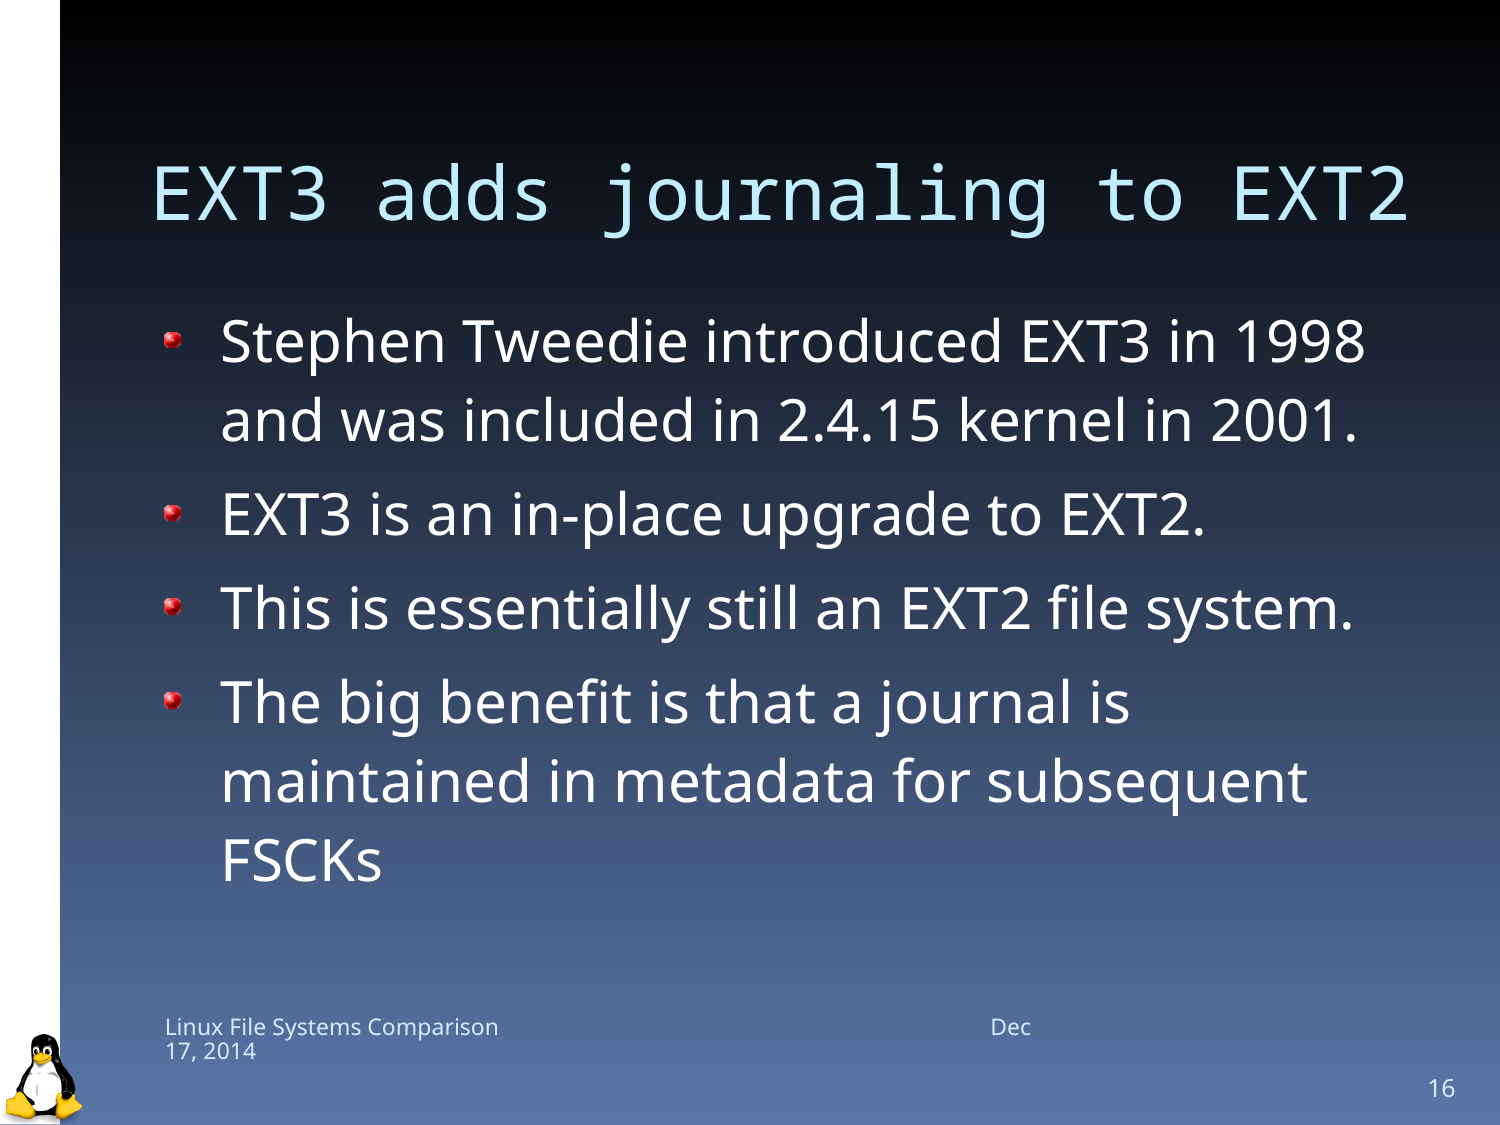

# EXT3 adds journaling to EXT2
Stephen Tweedie introduced EXT3 in 1998 and was included in 2.4.15 kernel in 2001.
EXT3 is an in-place upgrade to EXT2.
This is essentially still an EXT2 file system.
The big benefit is that a journal is maintained in metadata for subsequent FSCKs
Linux File Systems Comparison Dec 17, 2014
Dec 17, 2014
16